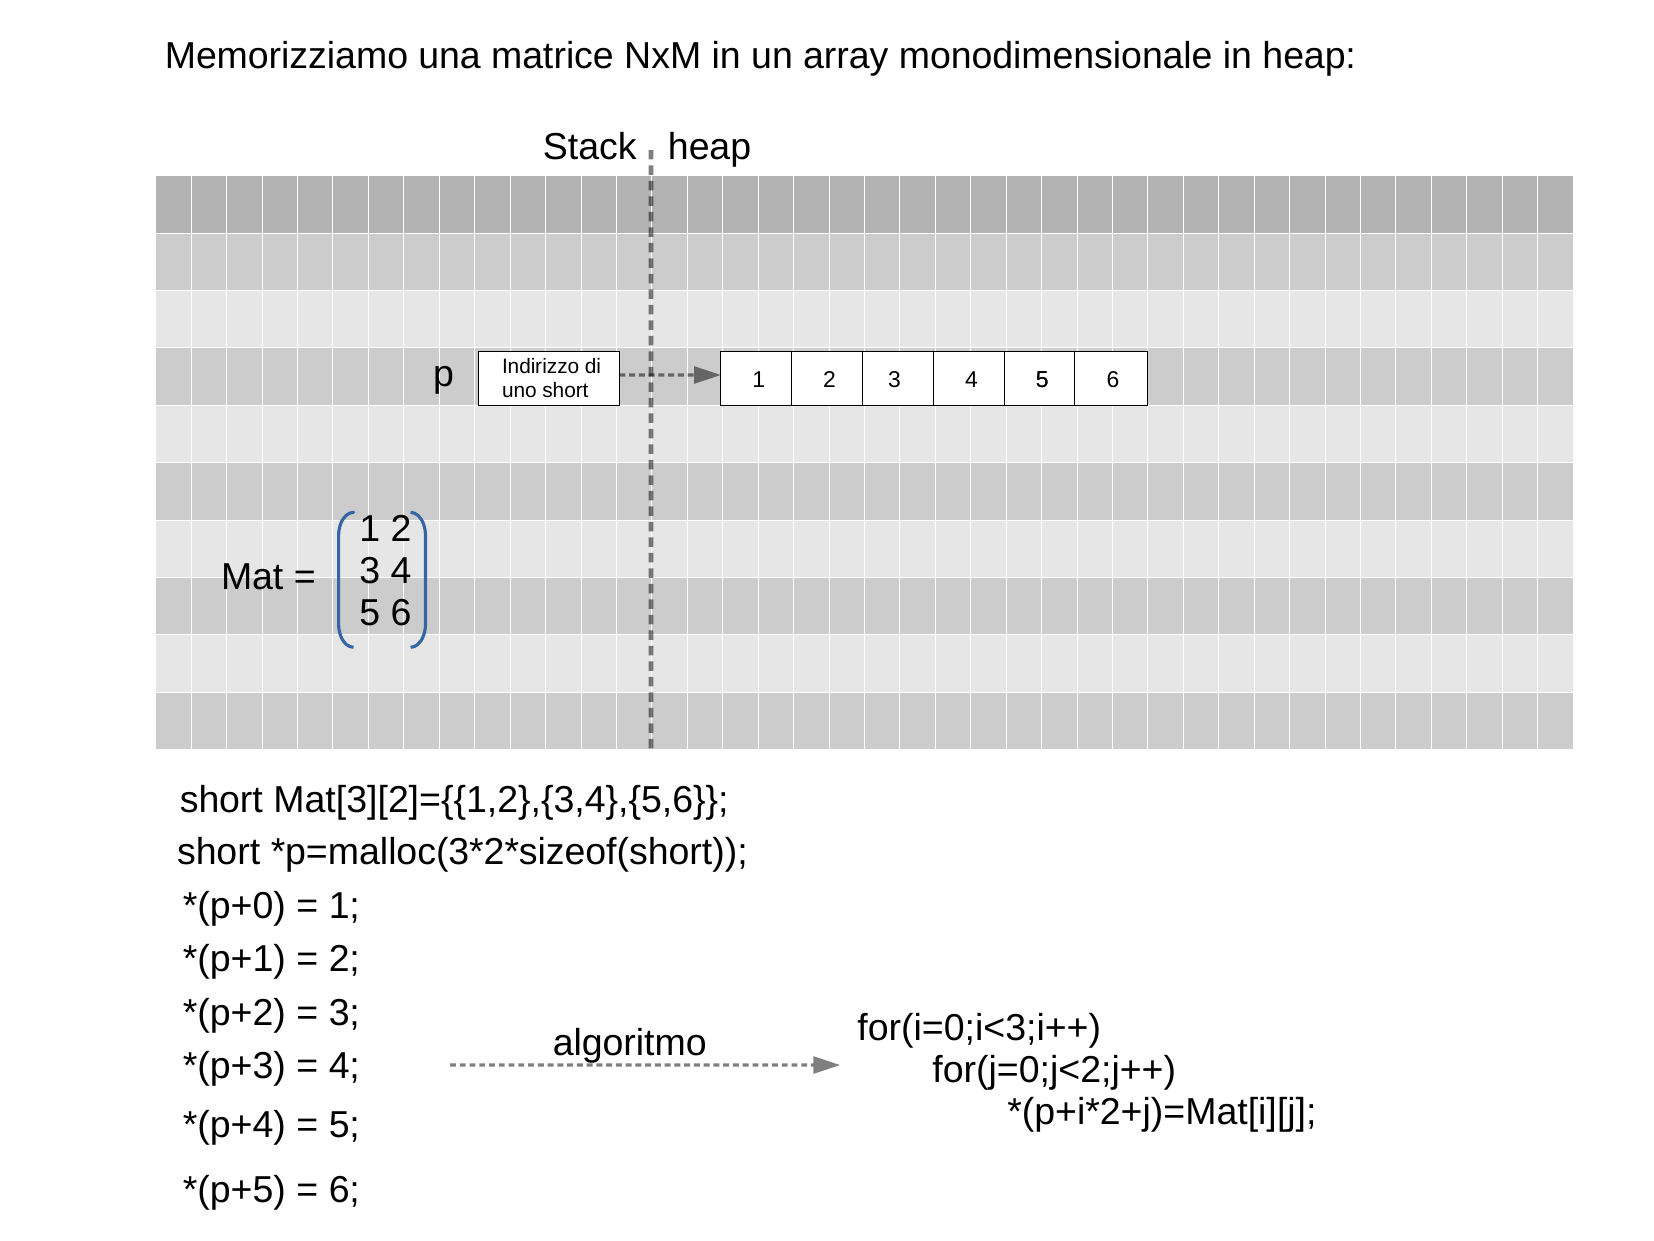

Memorizziamo una matrice NxM in un array monodimensionale in heap:
Stack heap
| | | | | | | | | | | | | | | | | | | | | | | | | | | | | | | | | | | | | | | | |
| --- | --- | --- | --- | --- | --- | --- | --- | --- | --- | --- | --- | --- | --- | --- | --- | --- | --- | --- | --- | --- | --- | --- | --- | --- | --- | --- | --- | --- | --- | --- | --- | --- | --- | --- | --- | --- | --- | --- | --- |
| | | | | | | | | | | | | | | | | | | | | | | | | | | | | | | | | | | | | | | | |
| | | | | | | | | | | | | | | | | | | | | | | | | | | | | | | | | | | | | | | | |
| | | | | | | | | | | | | | | | | | | | | | | | | | | | | | | | | | | | | | | | |
| | | | | | | | | | | | | | | | | | | | | | | | | | | | | | | | | | | | | | | | |
| | | | | | | | | | | | | | | | | | | | | | | | | | | | | | | | | | | | | | | | |
| | | | | | | | | | | | | | | | | | | | | | | | | | | | | | | | | | | | | | | | |
| | | | | | | | | | | | | | | | | | | | | | | | | | | | | | | | | | | | | | | | |
| | | | | | | | | | | | | | | | | | | | | | | | | | | | | | | | | | | | | | | | |
| | | | | | | | | | | | | | | | | | | | | | | | | | | | | | | | | | | | | | | | |
p
Indirizzo di
uno short
1
2
3
4
5
5
6
1 2
3 4
5 6
Mat =
short Mat[3][2]={{1,2},{3,4},{5,6}};
short *p=malloc(3*2*sizeof(short));
*(p+0) = 1;
*(p+1) = 2;
*(p+2) = 3;
for(i=0;i<3;i++)
	for(j=0;j<2;j++)
		*(p+i*2+j)=Mat[i][j];
algoritmo
*(p+3) = 4;
*(p+4) = 5;
*(p+5) = 6;